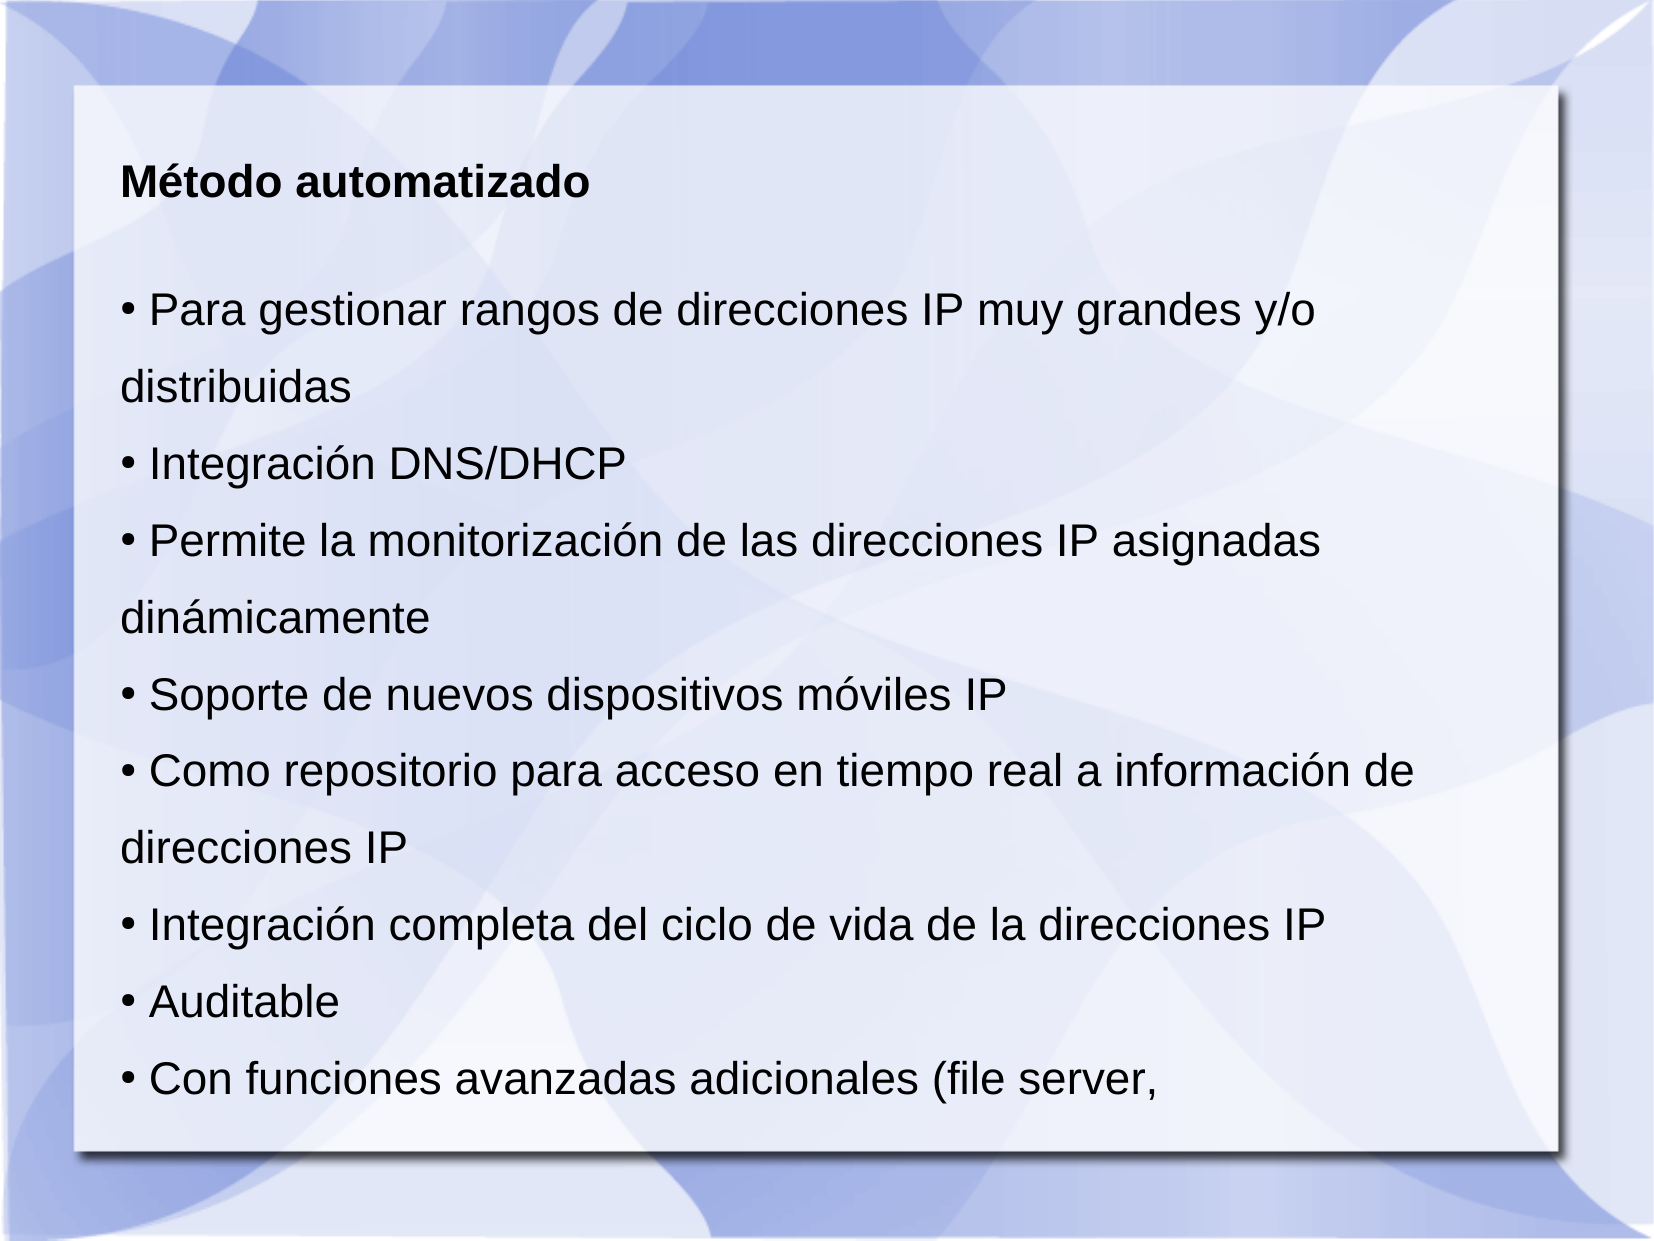

Método automatizado
 Para gestionar rangos de direcciones IP muy grandes y/o distribuidas
 Integración DNS/DHCP
 Permite la monitorización de las direcciones IP asignadas dinámicamente
 Soporte de nuevos dispositivos móviles IP
 Como repositorio para acceso en tiempo real a información de direcciones IP
 Integración completa del ciclo de vida de la direcciones IP
 Auditable
 Con funciones avanzadas adicionales (file server,
# Método automatizado - Software
 IPAM central, servidores DHCP/DNS remotos
 Software corre en un servidor estandard
 Software genera updates y “pushes” los updates a los servidores remotos
 Bbdd propia, servidores remotos llevan su propio bbdd
 Software libre/software de pagar
 Gratis/Costos